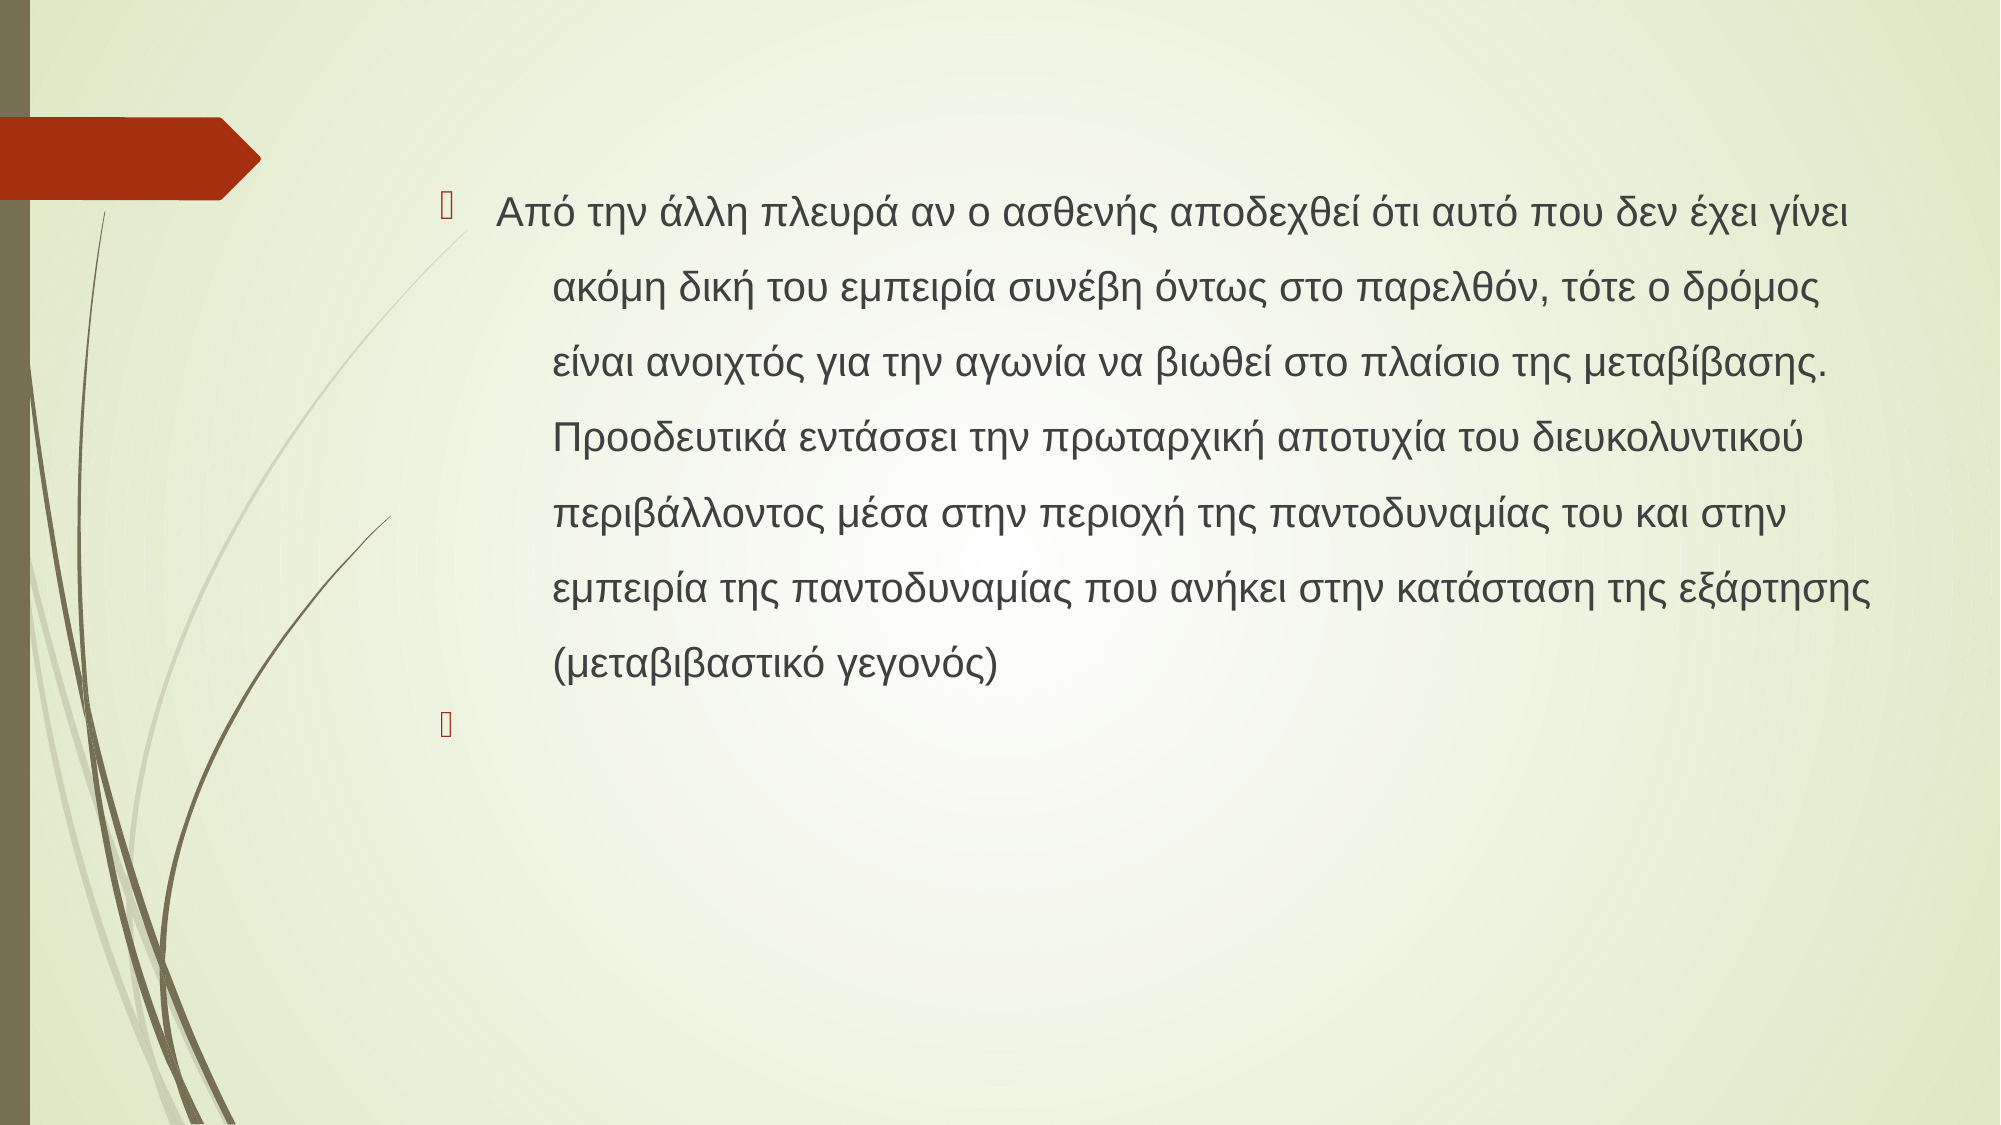

# Από την άλλη πλευρά αν ο ασθενής αποδεχθεί ότι αυτό που δεν έχει γίνει ακόμη δική του εμπειρία συνέβη όντως στο παρελθόν, τότε ο δρόμος είναι ανοιχτός για την αγωνία να βιωθεί στο πλαίσιο της μεταβίβασης. Προοδευτικά εντάσσει την πρωταρχική αποτυχία του διευκολυντικού περιβάλλοντος μέσα στην περιοχή της παντοδυναμίας του και στην εμπειρία της παντοδυναμίας που ανήκει στην κατάσταση της εξάρτησης (μεταβιβαστικό γεγονός)